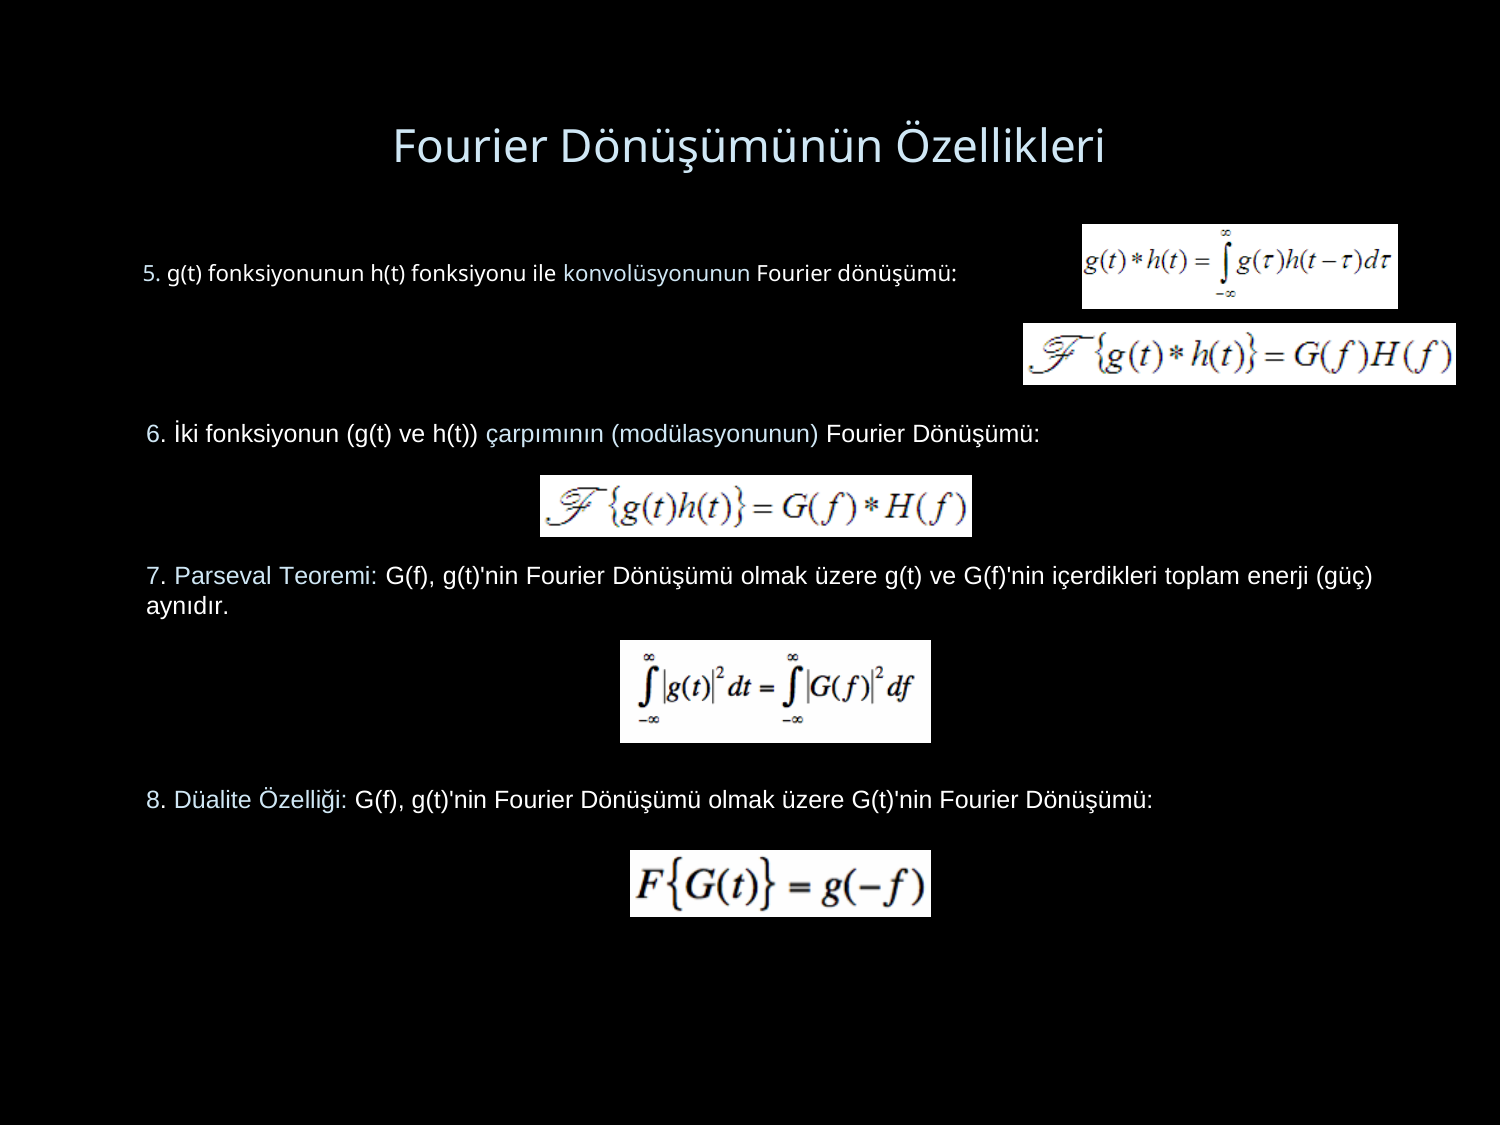

# Fourier Dönüşümünün Özellikleri
5. g(t) fonksiyonunun h(t) fonksiyonu ile konvolüsyonunun Fourier dönüşümü:
6. İki fonksiyonun (g(t) ve h(t)) çarpımının (modülasyonunun) Fourier Dönüşümü:
7. Parseval Teoremi: G(f), g(t)'nin Fourier Dönüşümü olmak üzere g(t) ve G(f)'nin içerdikleri toplam enerji (güç) aynıdır.
8. Düalite Özelliği: G(f), g(t)'nin Fourier Dönüşümü olmak üzere G(t)'nin Fourier Dönüşümü: